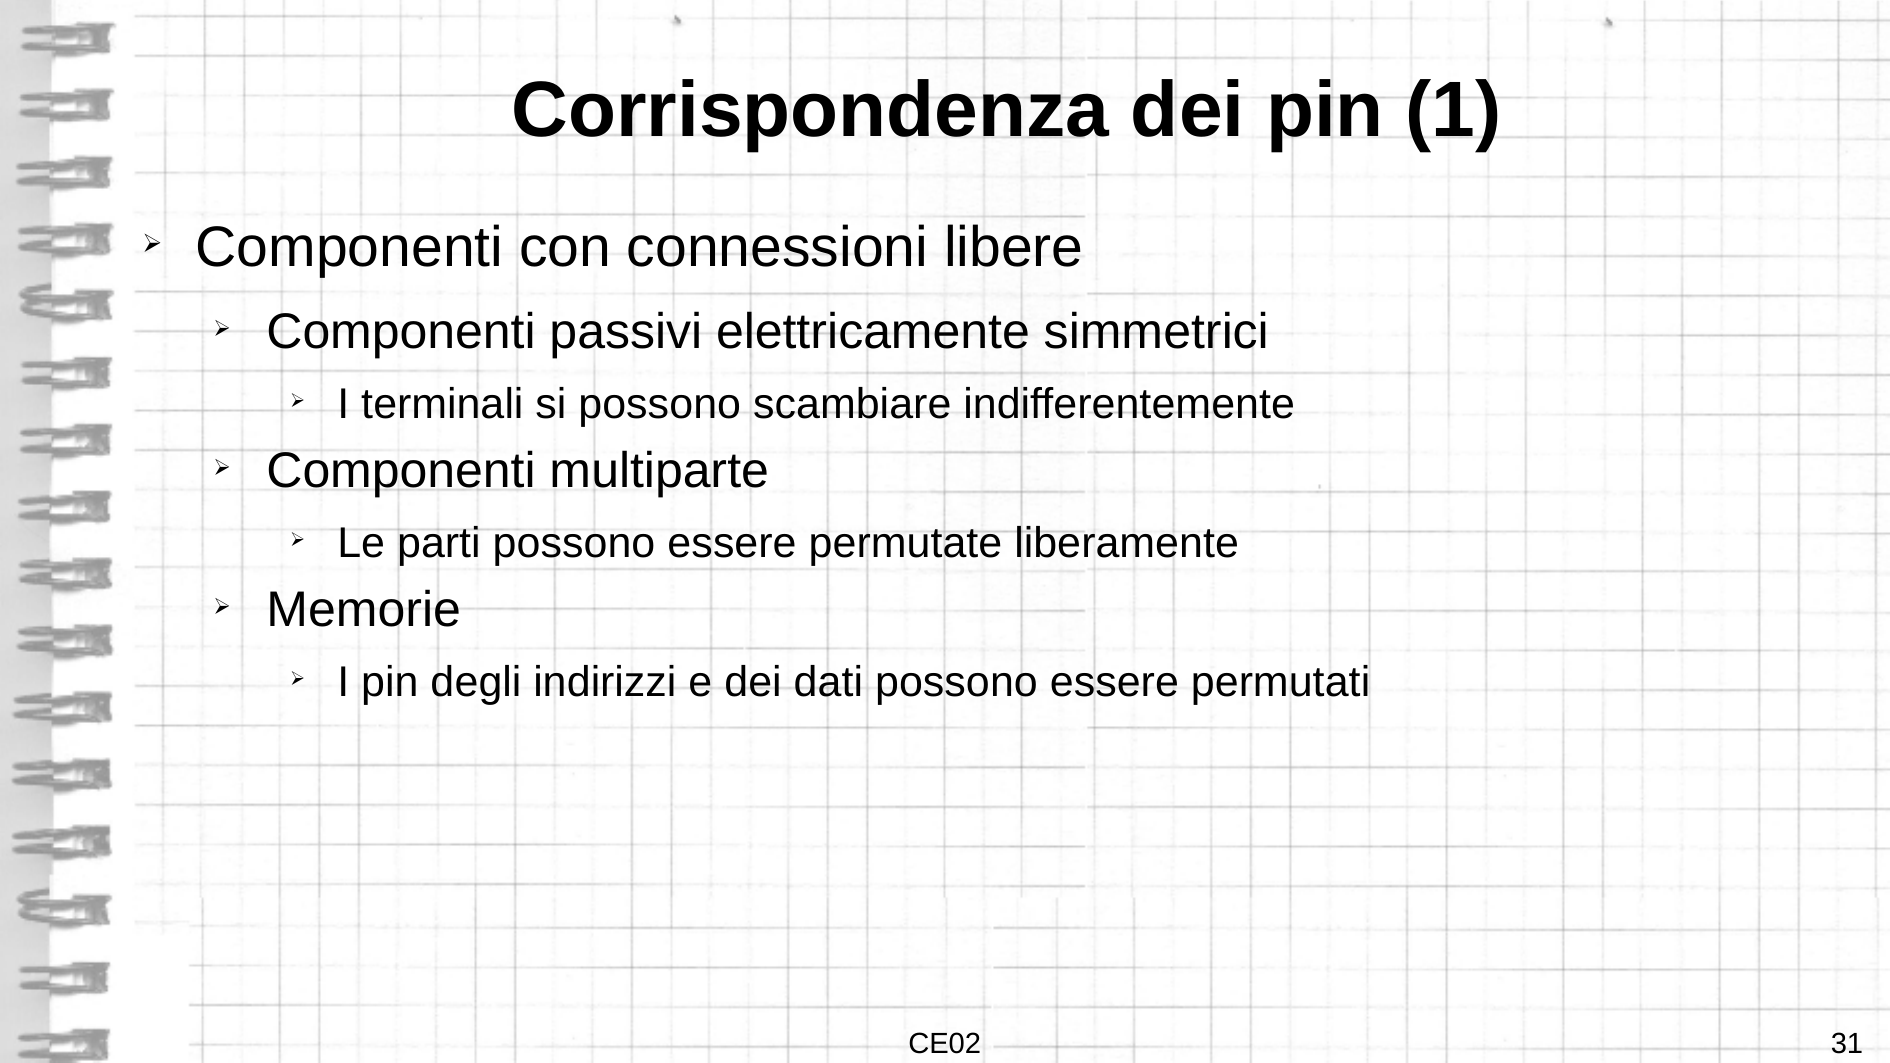

# Corrispondenza dei pin (1)
Componenti con connessioni libere
Componenti passivi elettricamente simmetrici
I terminali si possono scambiare indifferentemente
Componenti multiparte
Le parti possono essere permutate liberamente
Memorie
I pin degli indirizzi e dei dati possono essere permutati
CE02
31